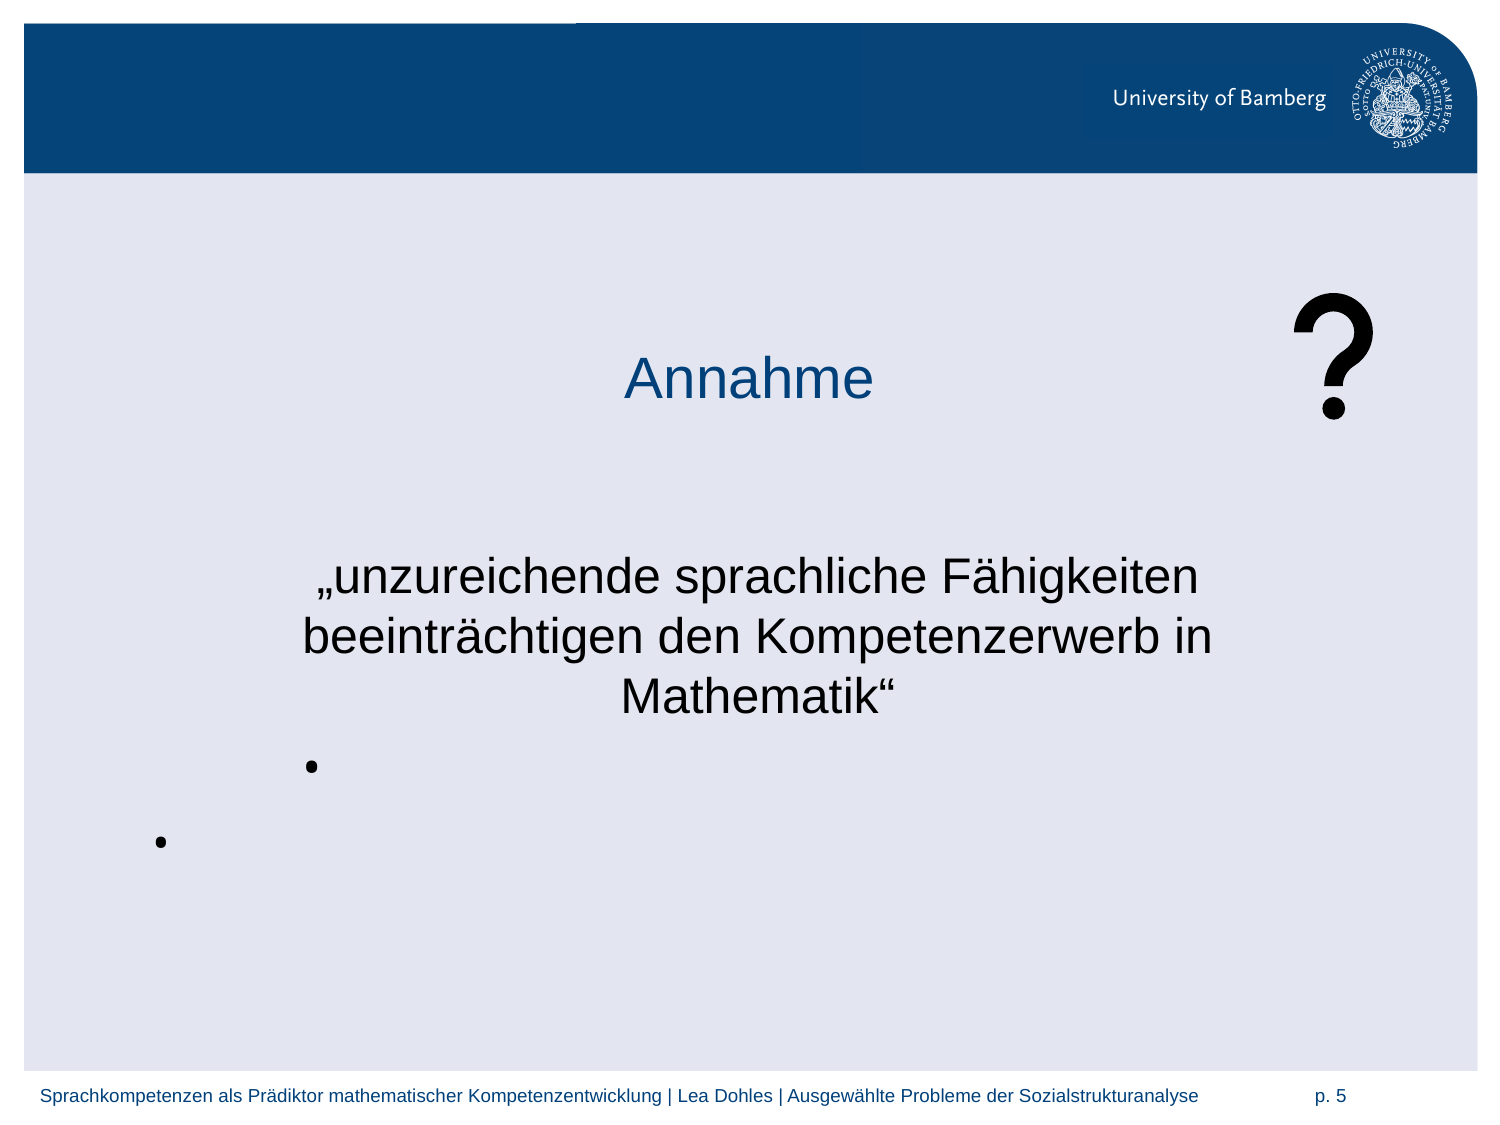

# Annahme
„unzureichende sprachliche Fähigkeiten beeinträchtigen den Kompetenzerwerb in Mathematik“